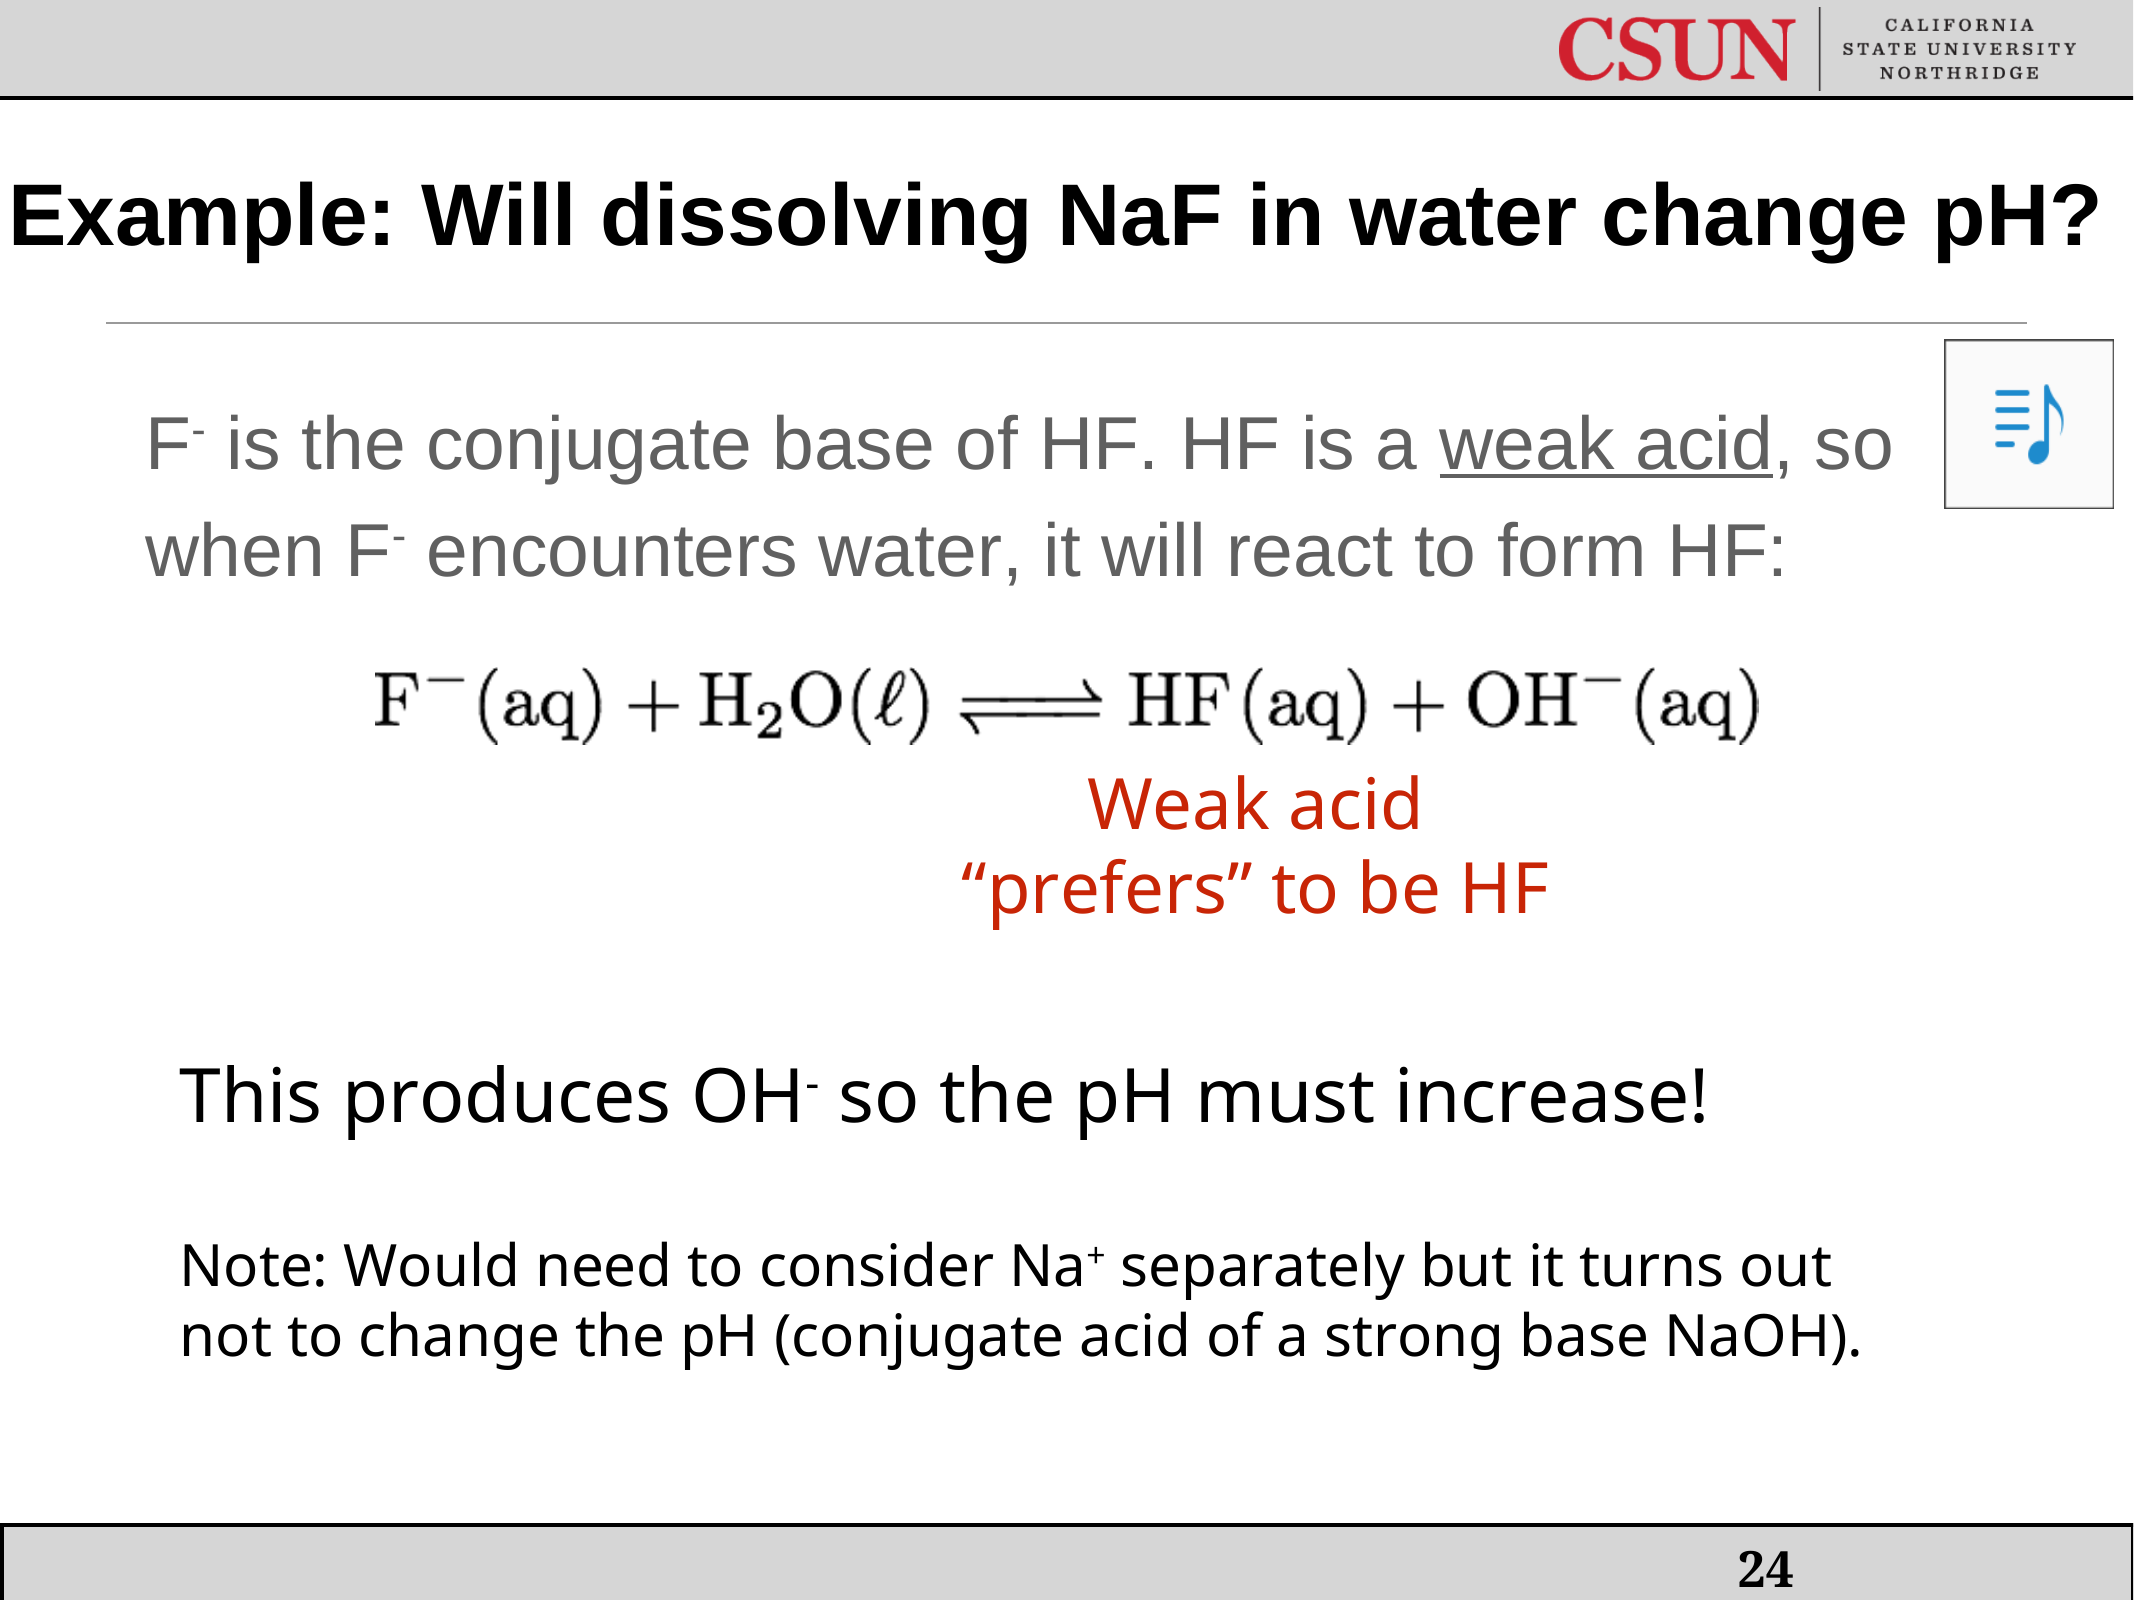

# Example: Will dissolving NaF in water change pH?
F- is the conjugate base of HF. HF is a weak acid, so
when F- encounters water, it will react to form HF:
Weak acid
“prefers” to be HF
This produces OH- so the pH must increase!
Note: Would need to consider Na+ separately but it turns out
not to change the pH (conjugate acid of a strong base NaOH).
24